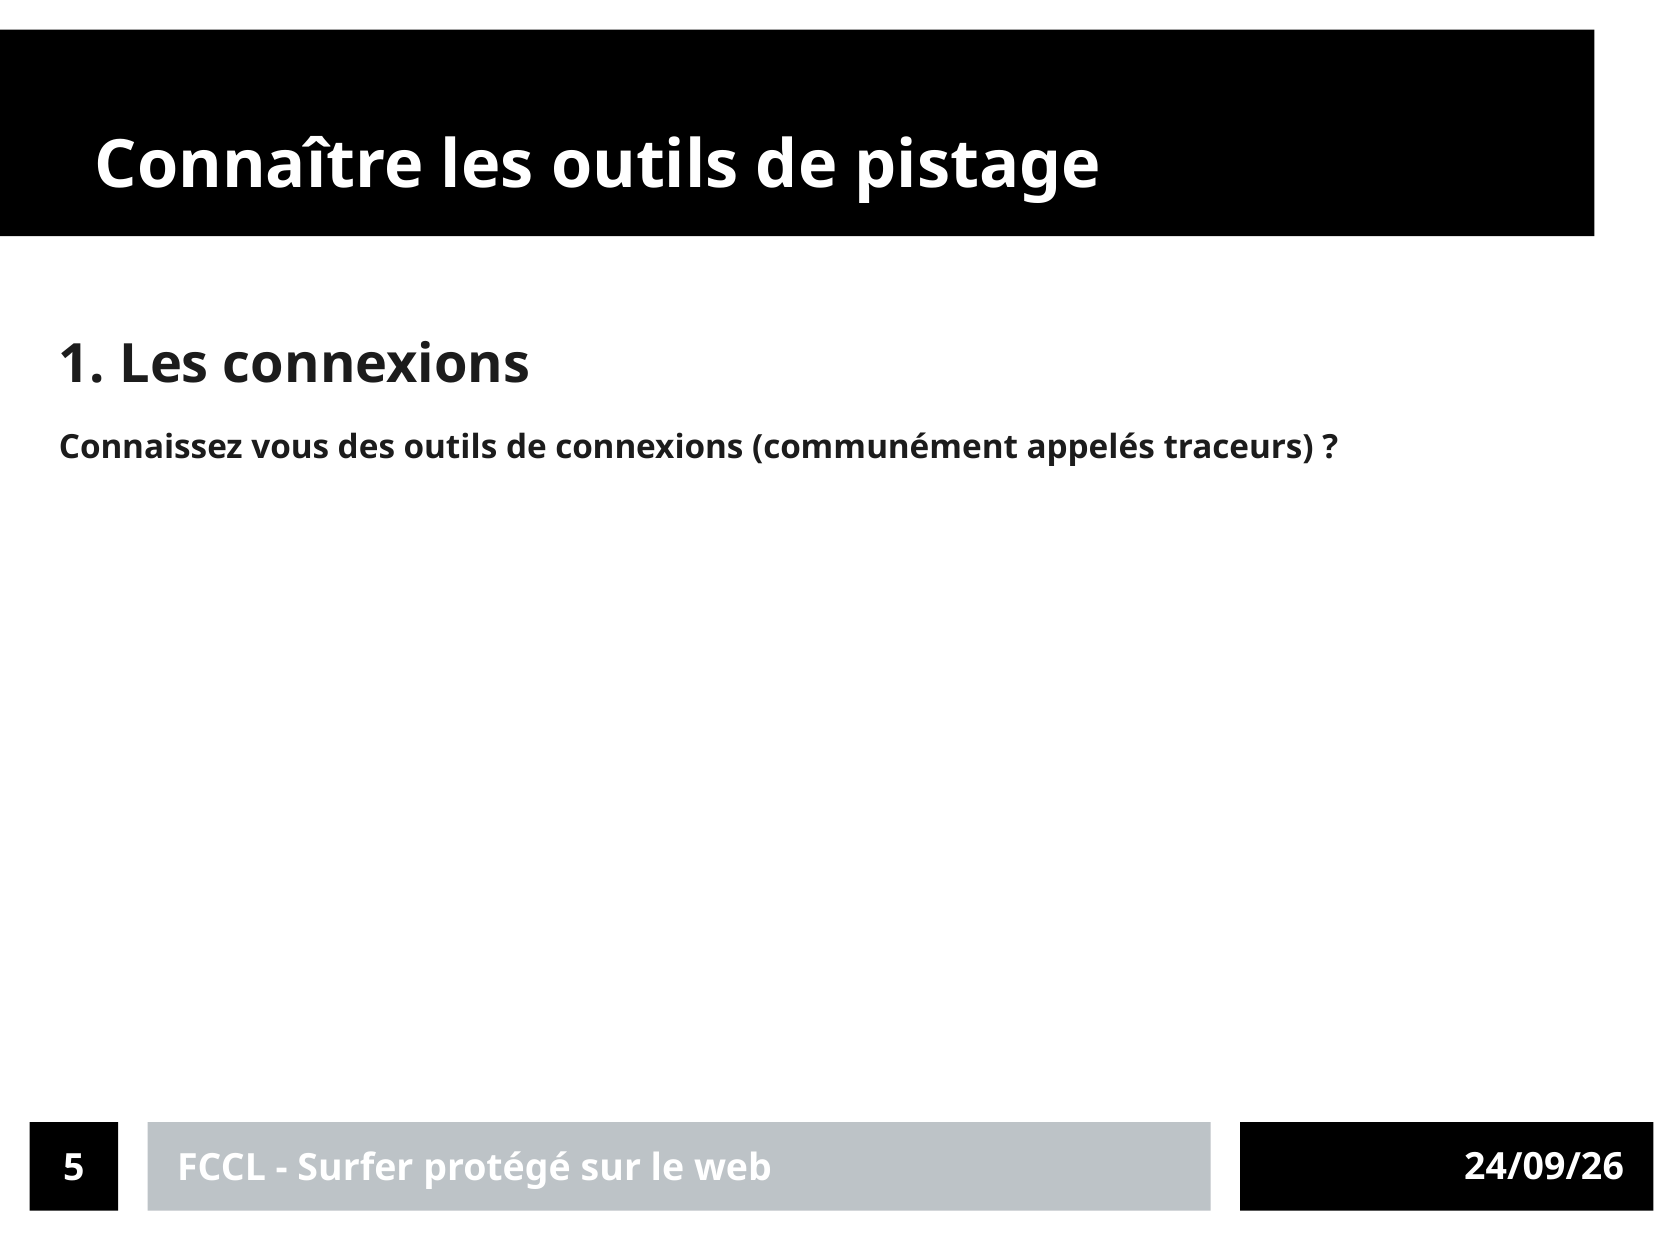

# Connaître les outils de pistage
1. Les connexions
Connaissez vous des outils de connexions (communément appelés traceurs) ?
5
FCCL - Surfer protégé sur le web